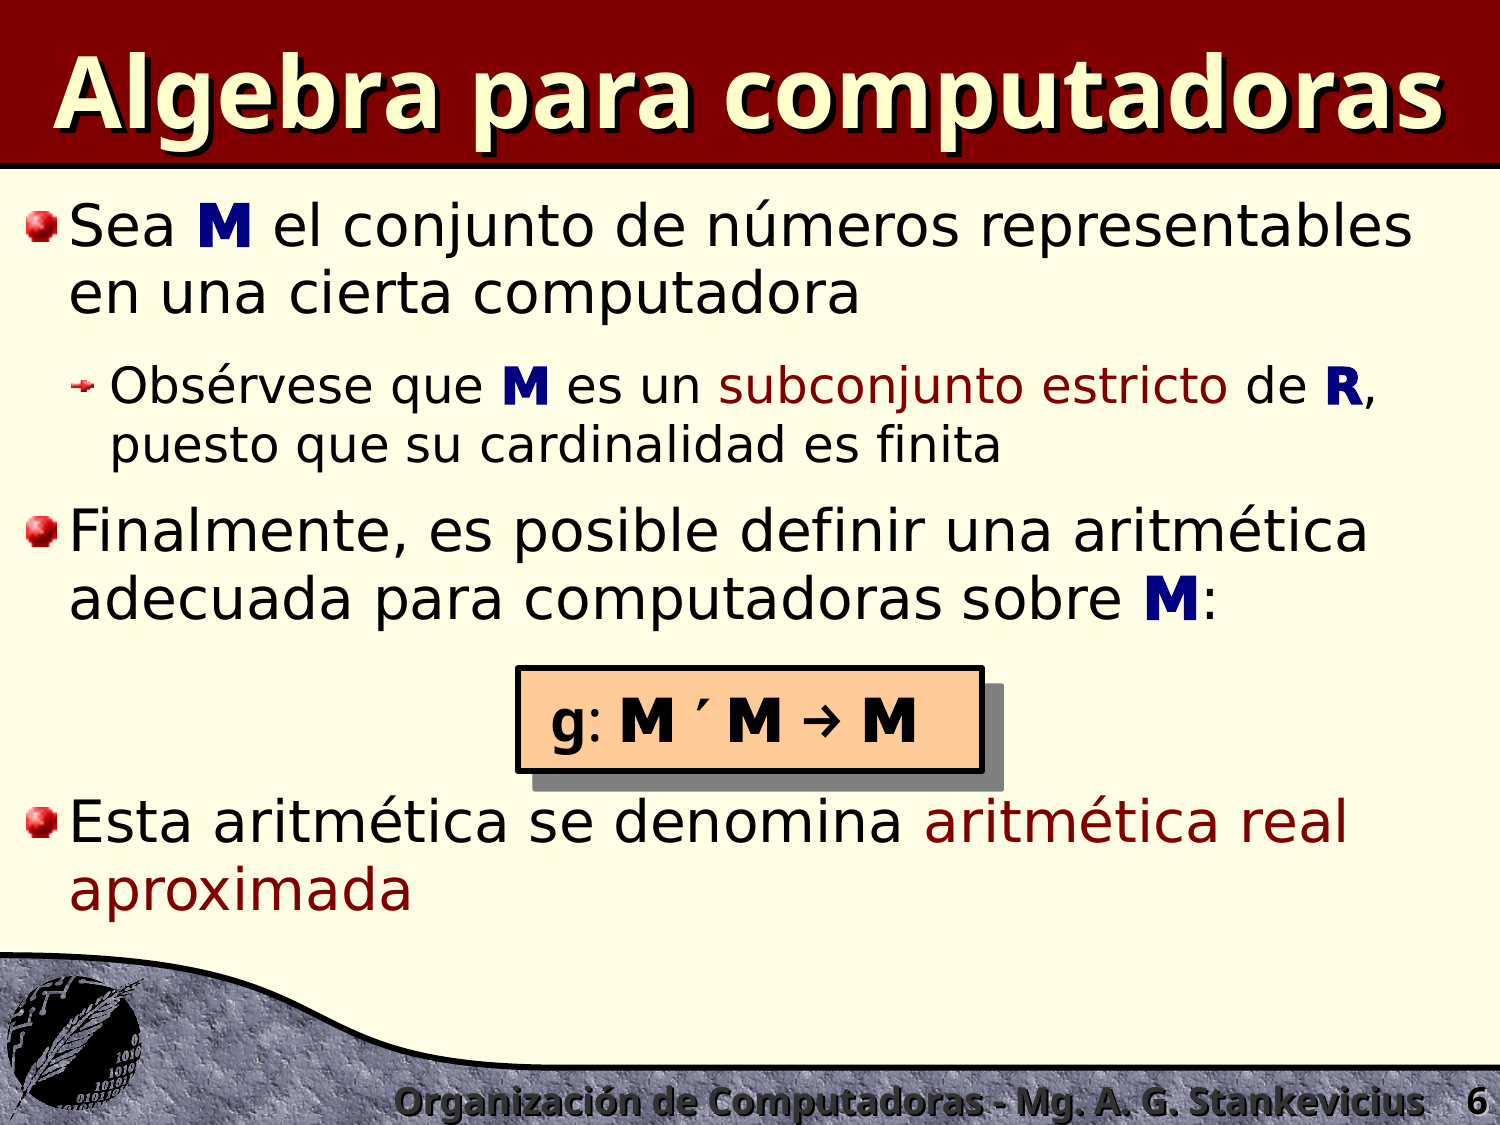

# Algebra para computadoras
Sea M el conjunto de números representables en una cierta computadora
Obsérvese que M es un subconjunto estricto de R, puesto que su cardinalidad es finita
Finalmente, es posible definir una aritmética adecuada para computadoras sobre M:
Esta aritmética se denomina aritmética real aproximada
 g: M ´ M → M
6